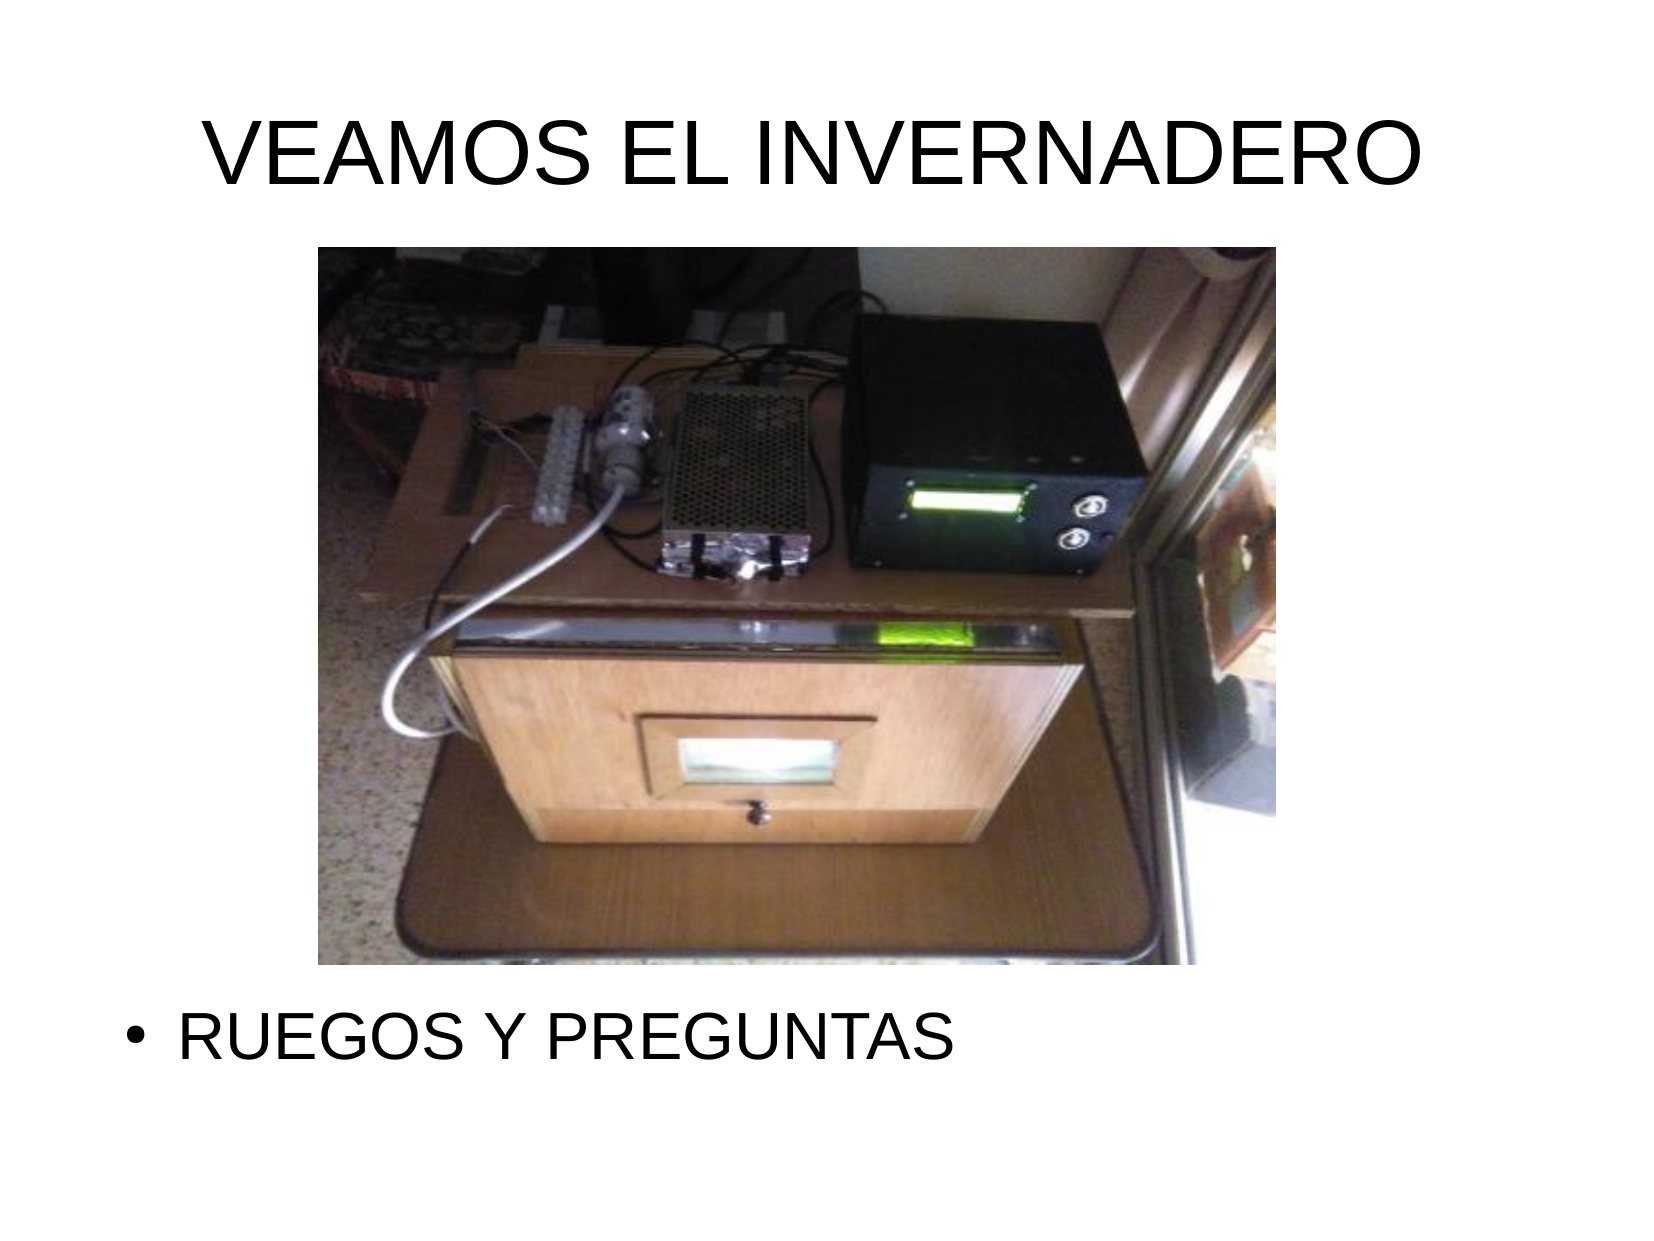

# VEAMOS EL INVERNADERO
RUEGOS Y PREGUNTAS